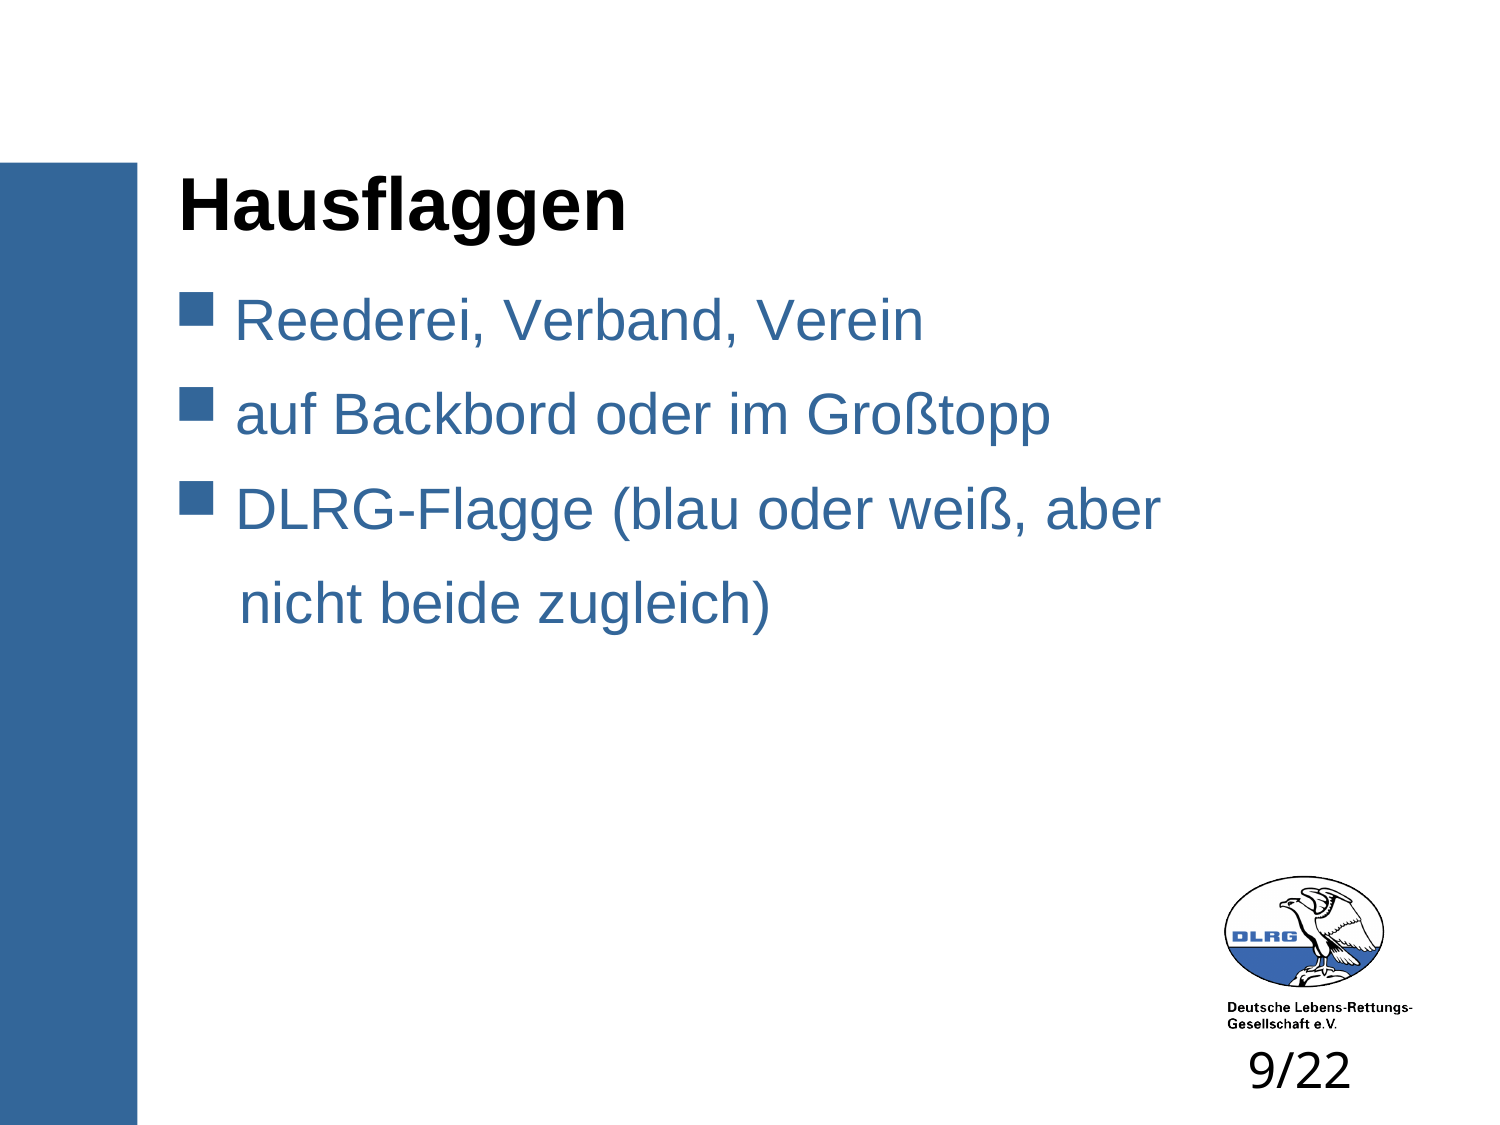

Hausflaggen
 Reederei, Verband, Verein
 auf Backbord oder im Großtopp
 DLRG-Flagge (blau oder weiß, aber nicht beide zugleich)‏